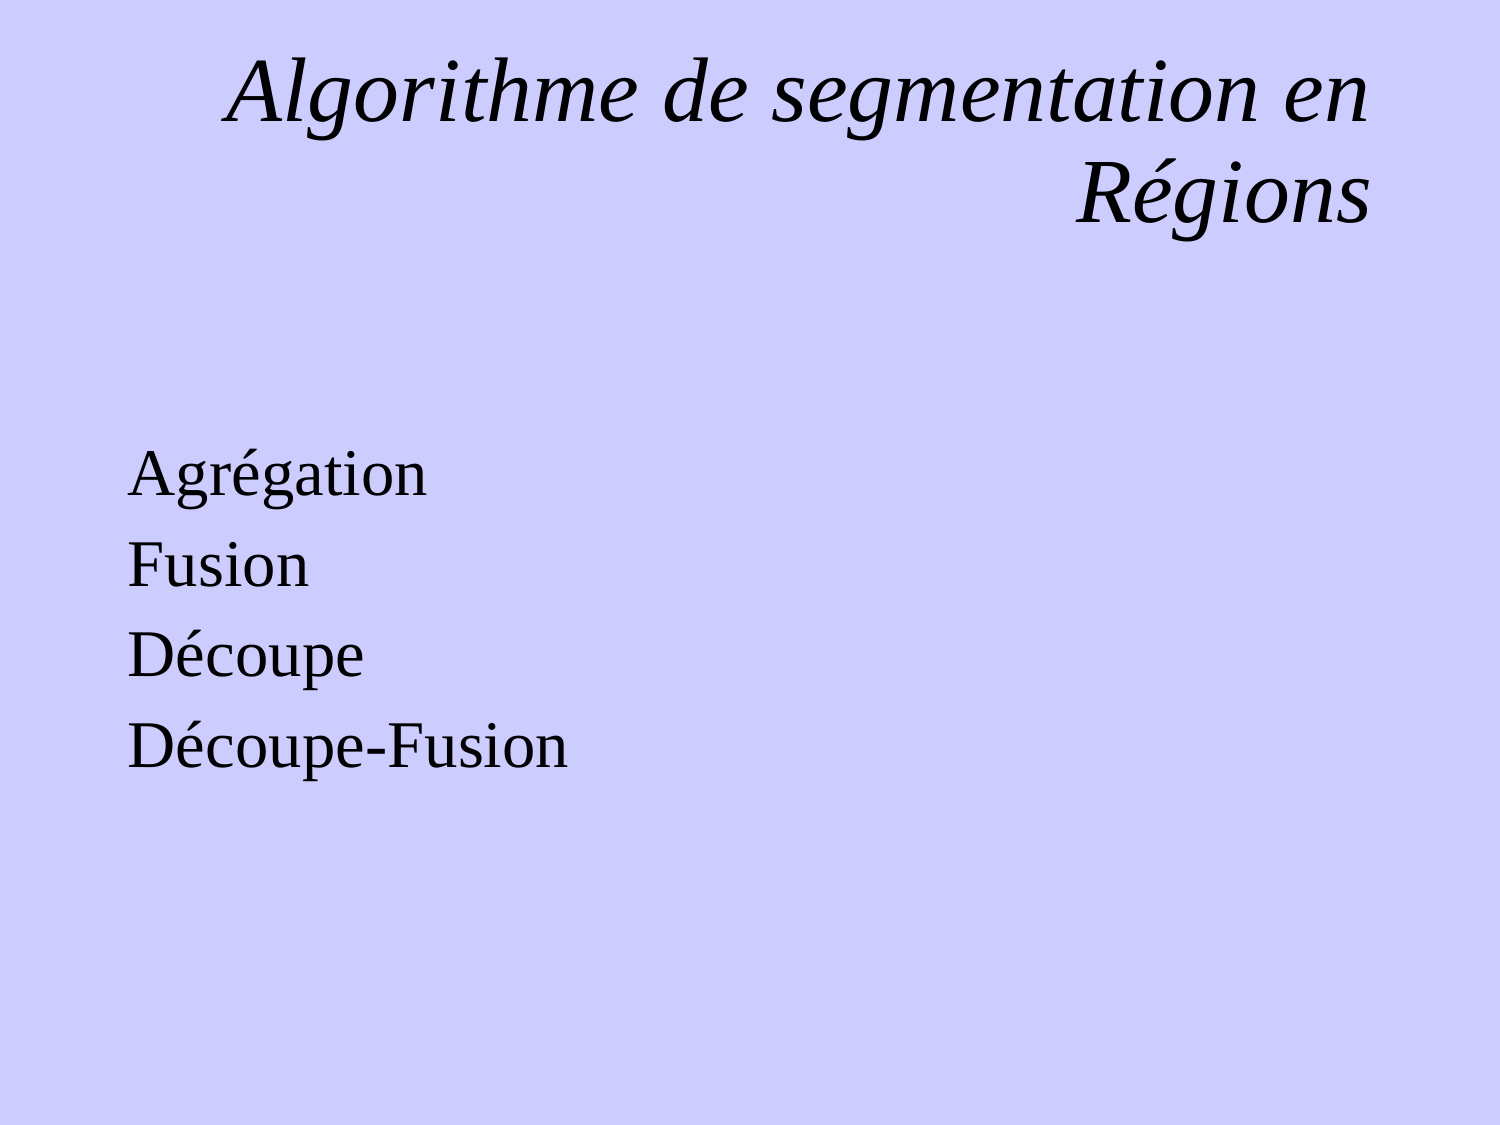

# Algorithme de segmentation en Régions
Agrégation
Fusion
Découpe
Découpe-Fusion